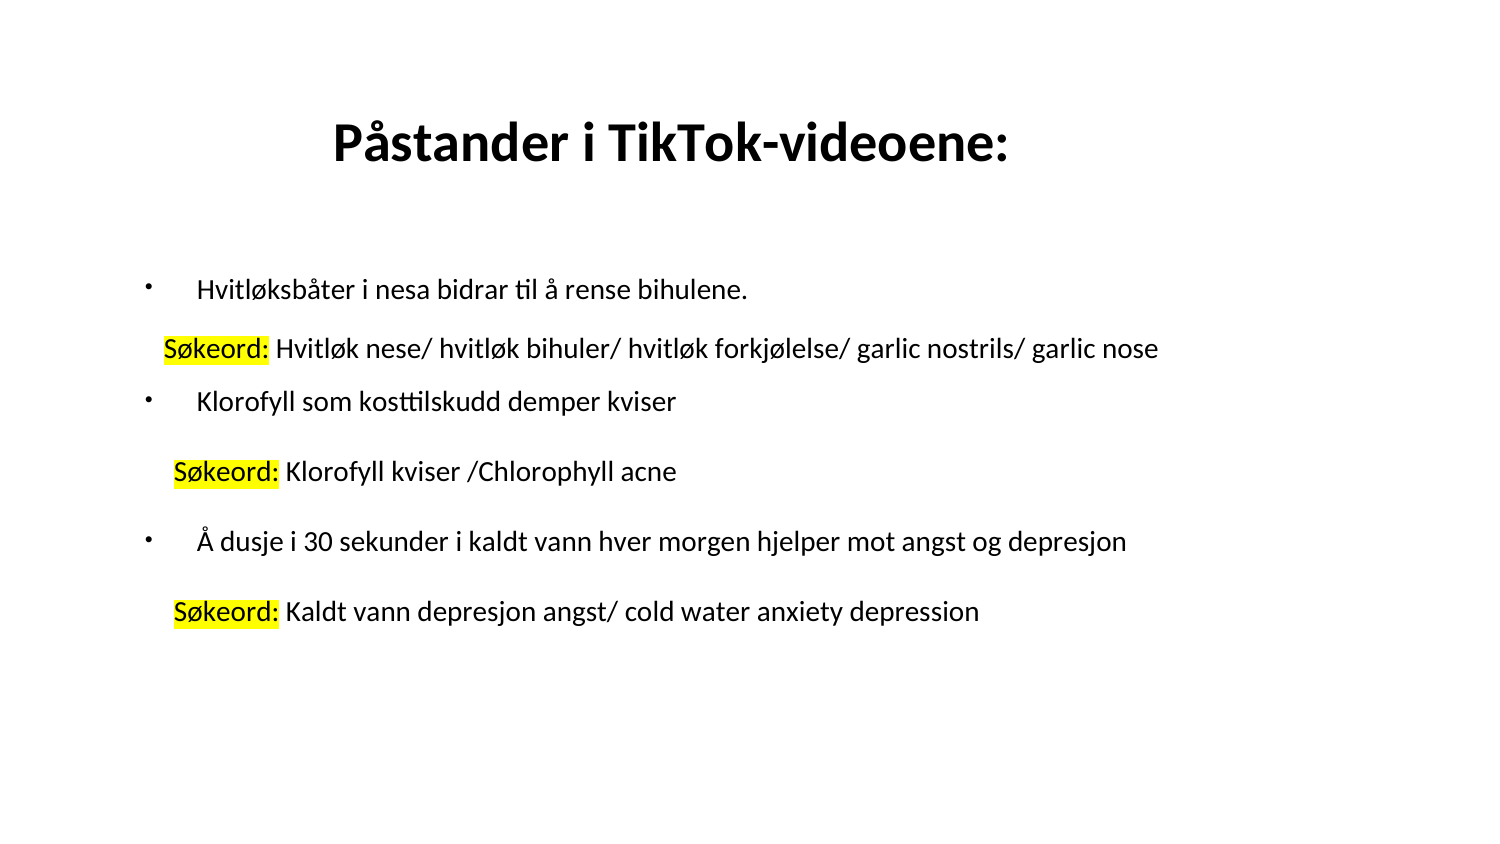

Påstander i TikTok-videoene:
Hvitløksbåter i nesa bidrar til å rense bihulene.
 Søkeord: Hvitløk nese/ hvitløk bihuler/ hvitløk forkjølelse/ garlic nostrils/ garlic nose
Klorofyll som kosttilskudd demper kviser
Søkeord: Klorofyll kviser /Chlorophyll acne
Å dusje i 30 sekunder i kaldt vann hver morgen hjelper mot angst og depresjon
Søkeord: Kaldt vann depresjon angst/ cold water anxiety depression